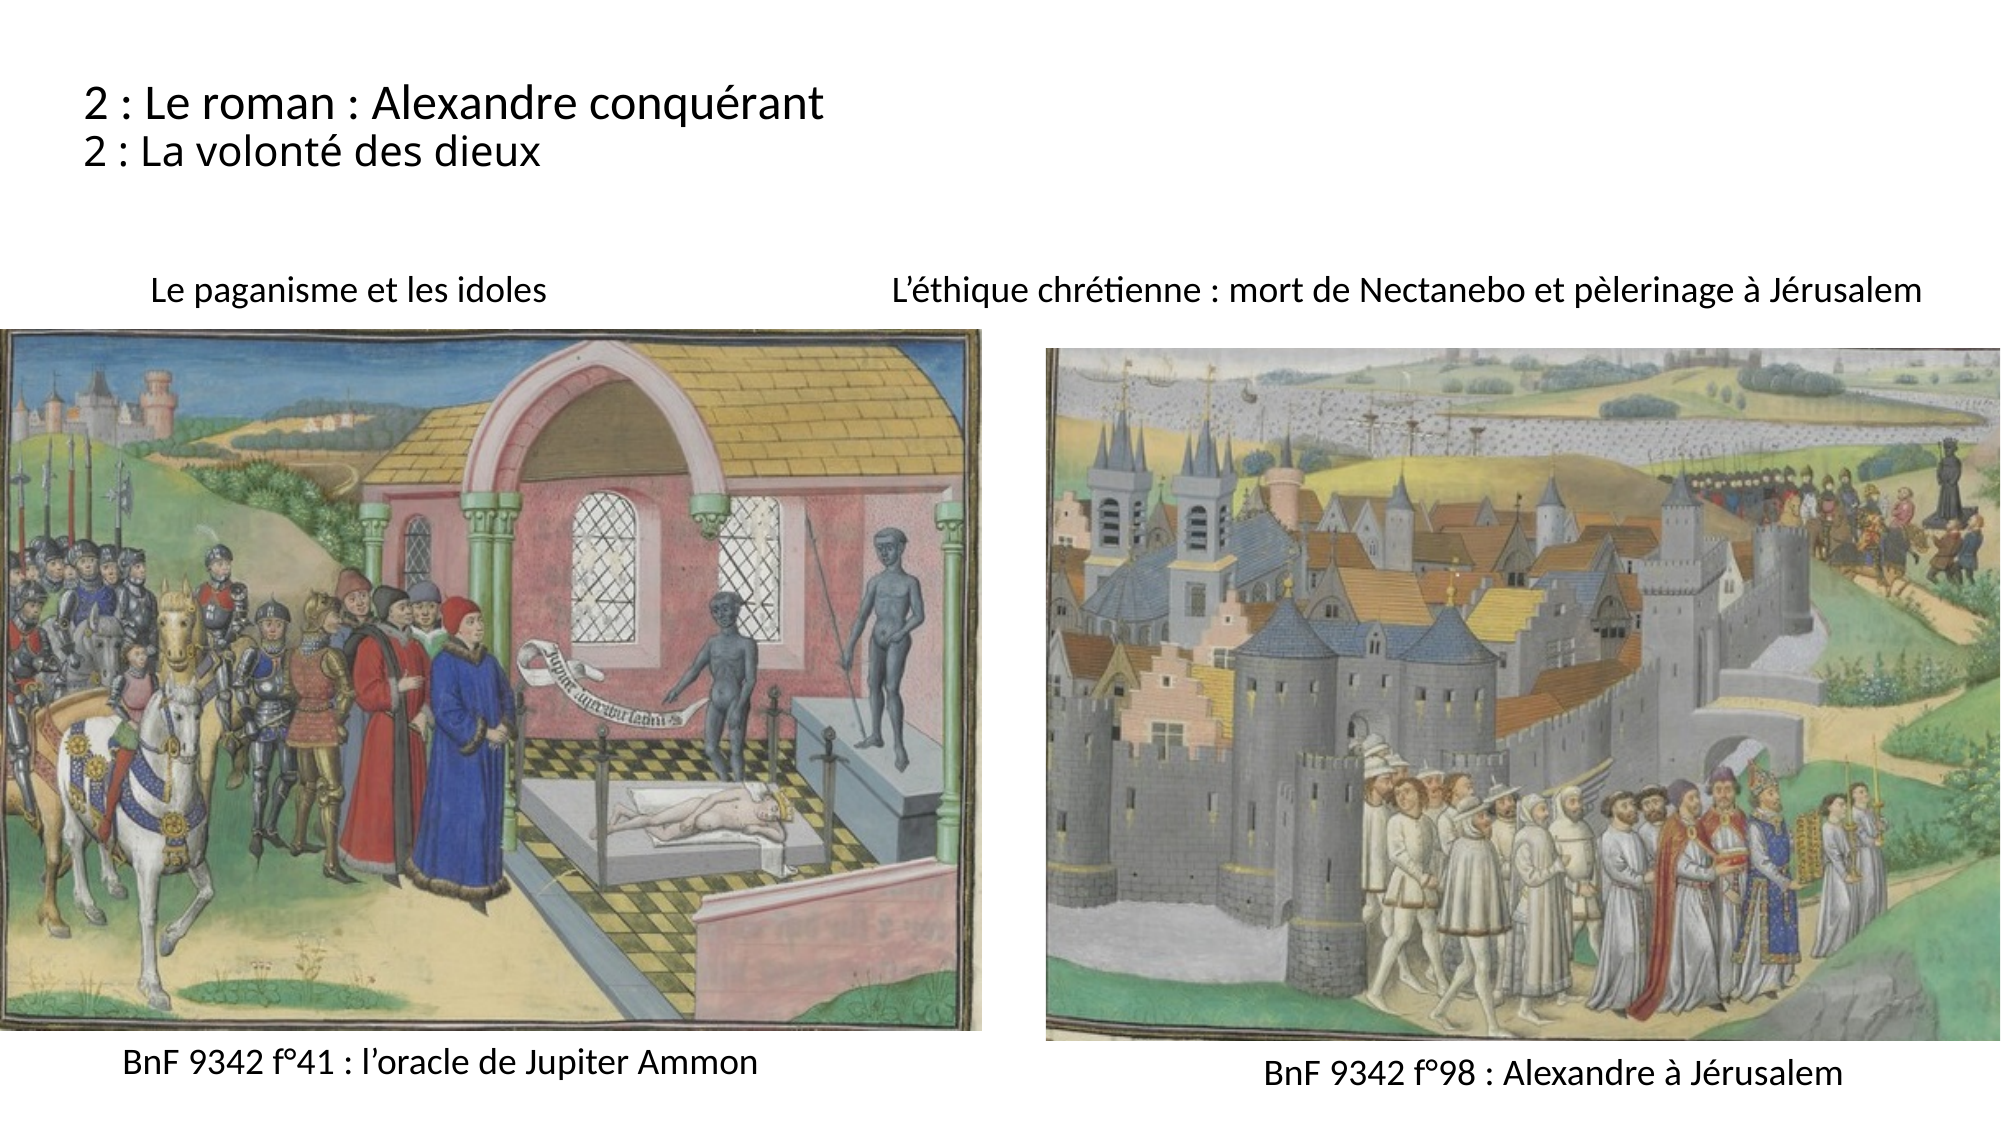

2 : Le roman : Alexandre conquérant
2 : La volonté des dieux
Le paganisme et les idoles
L’éthique chrétienne : mort de Nectanebo et pèlerinage à Jérusalem
BnF 9342 f°41 : l’oracle de Jupiter Ammon
BnF 9342 f°98 : Alexandre à Jérusalem